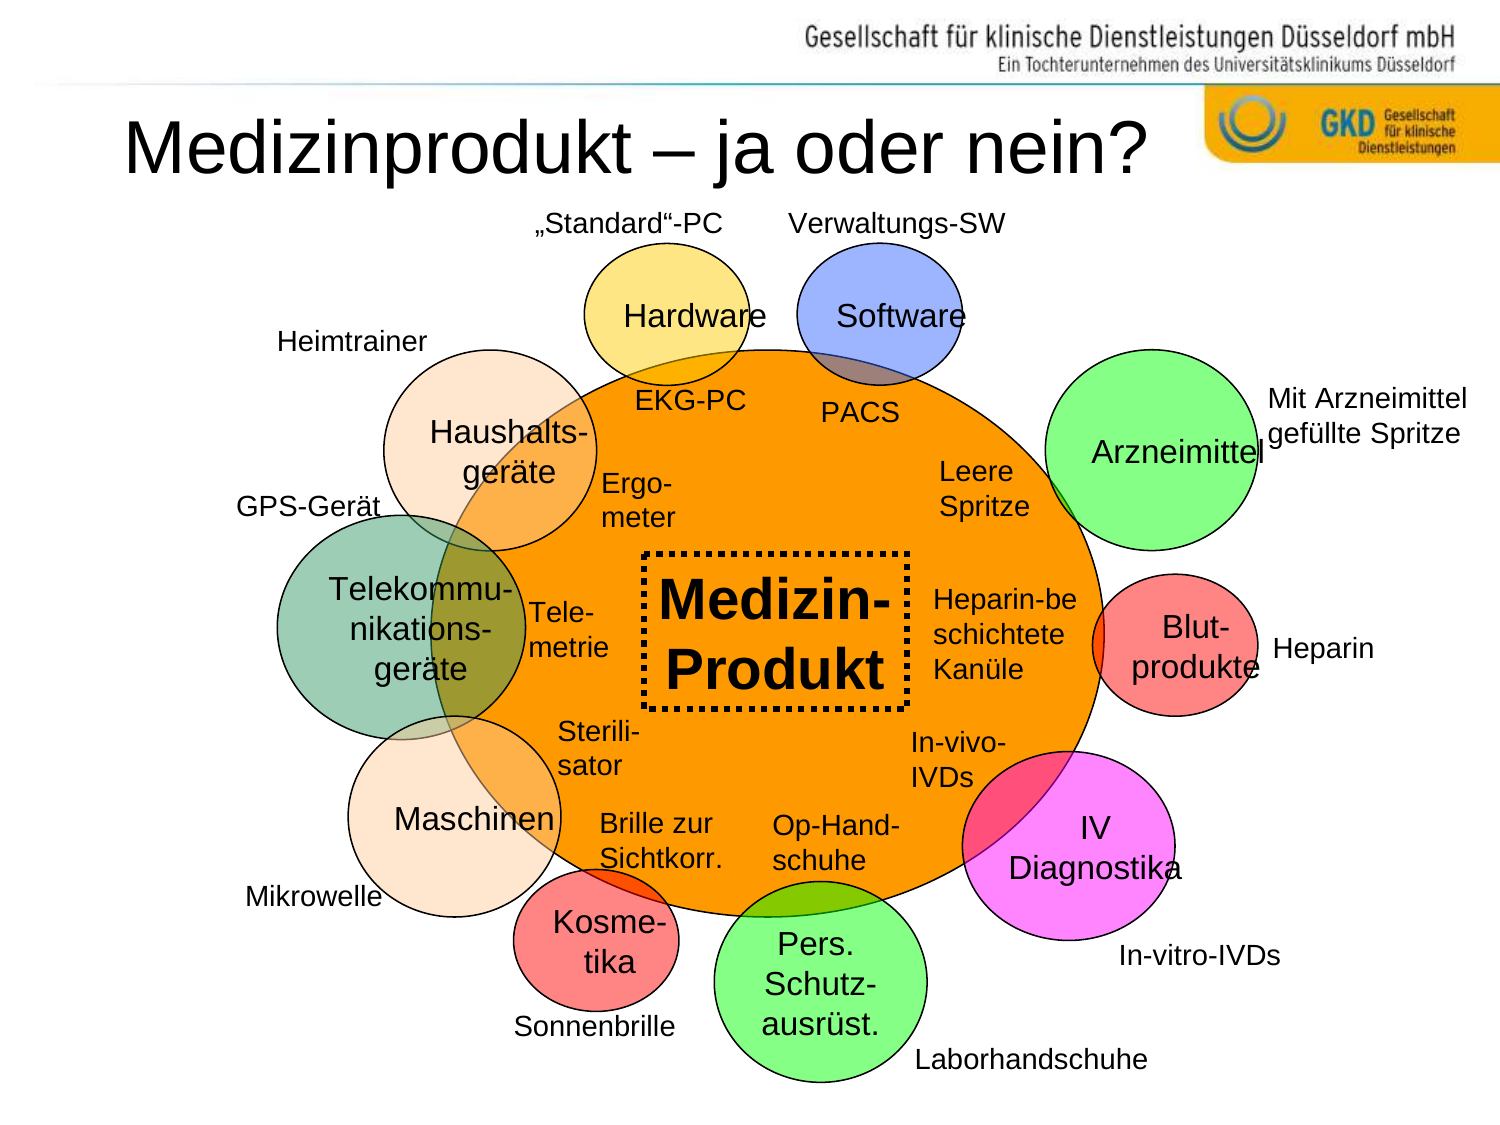

# Medizinprodukt – ja oder nein?
„Standard“-PC
Verwaltungs-SW
Software
Hardware
Heimtrainer
Arzneimittel
Haushalts-
geräte
Mit Arzneimittel
gefüllte Spritze
EKG-PC
PACS
Leere
Spritze
Ergo-
meter
GPS-Gerät
Telekommu-
nikations-
geräte
Medizin-
Produkt
Heparin-be
schichtete
Kanüle
Blut-
produkte
Tele-
metrie
Heparin
Sterili-
sator
Maschinen
In-vivo-
IVDs
IV
Diagnostika
Brille zur
Sichtkorr.
Op-Hand-
schuhe
Mikrowelle
Kosme-
tika
Pers.
Schutz-
ausrüst.
In-vitro-IVDs
Sonnenbrille
Laborhandschuhe